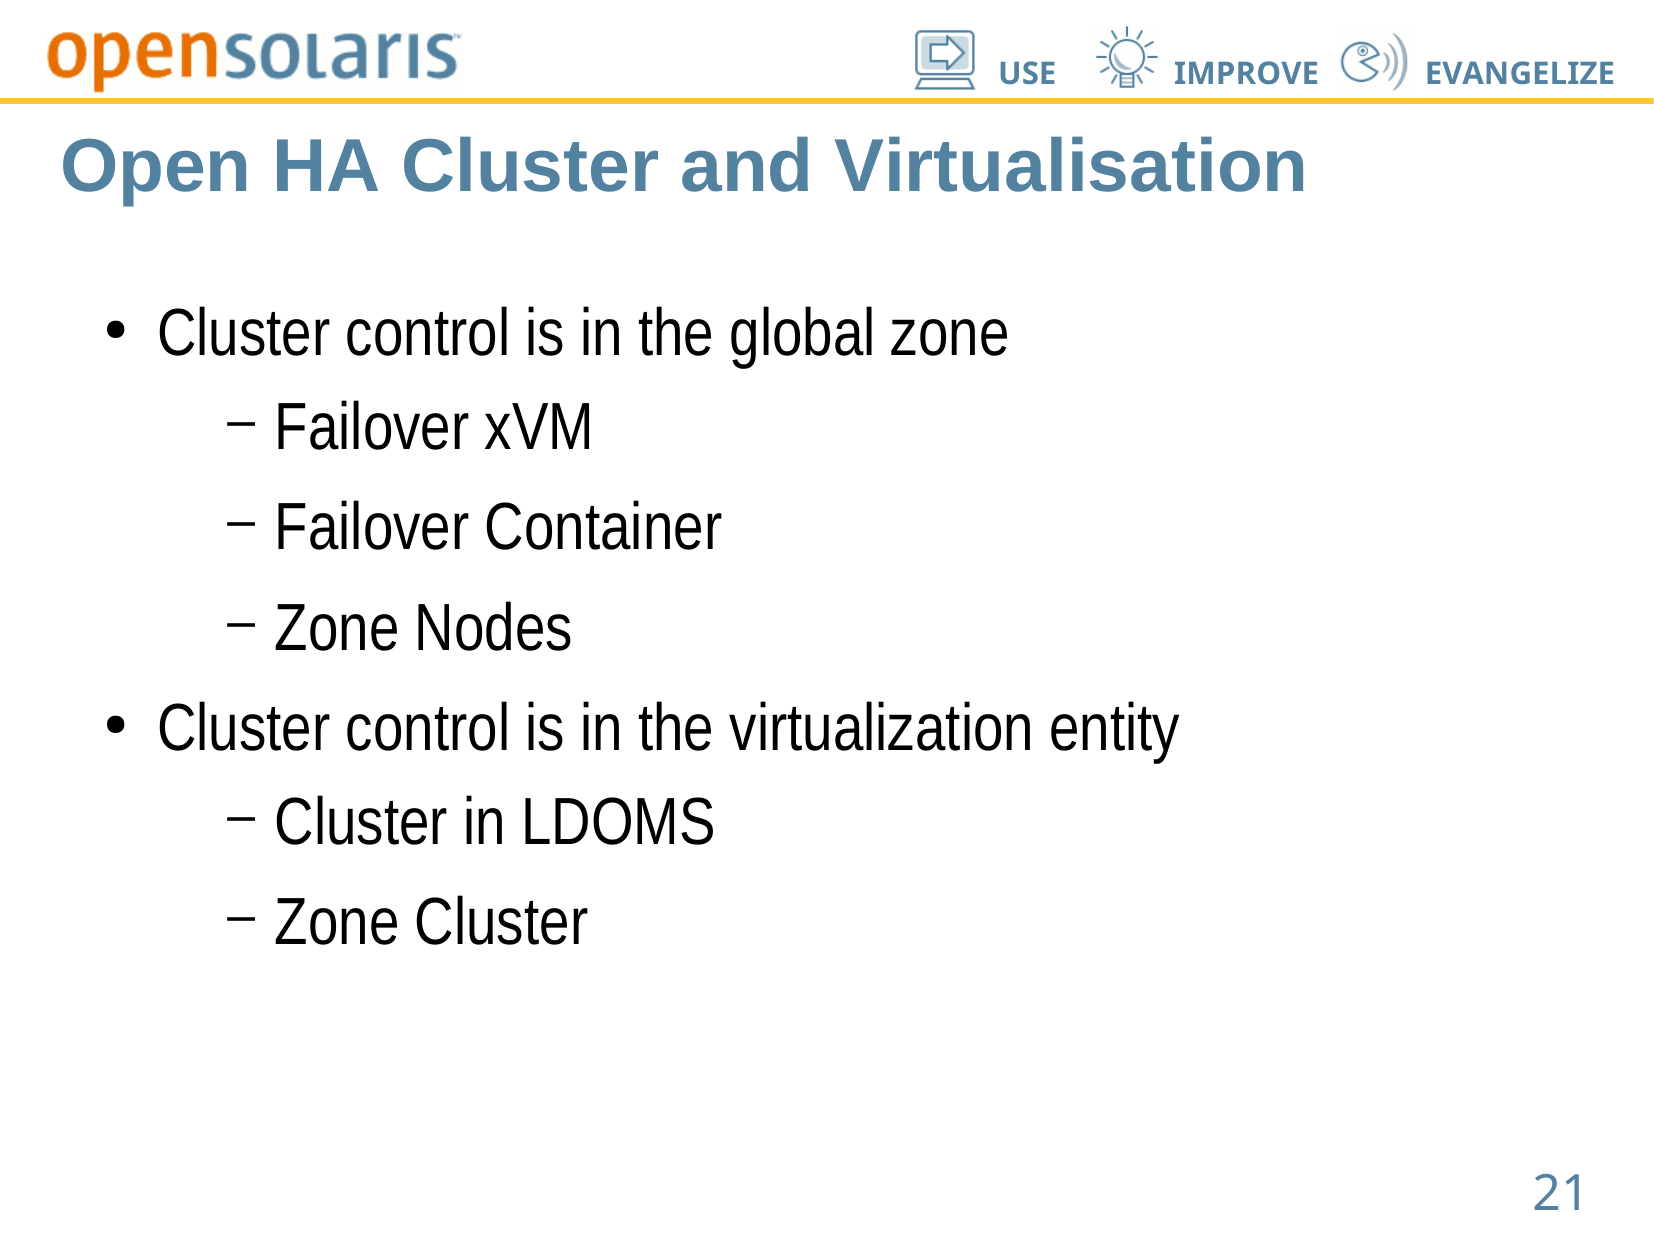

# Open HA Cluster and Virtualisation
Cluster control is in the global zone
Failover xVM
Failover Container
Zone Nodes
Cluster control is in the virtualization entity
Cluster in LDOMS
Zone Cluster